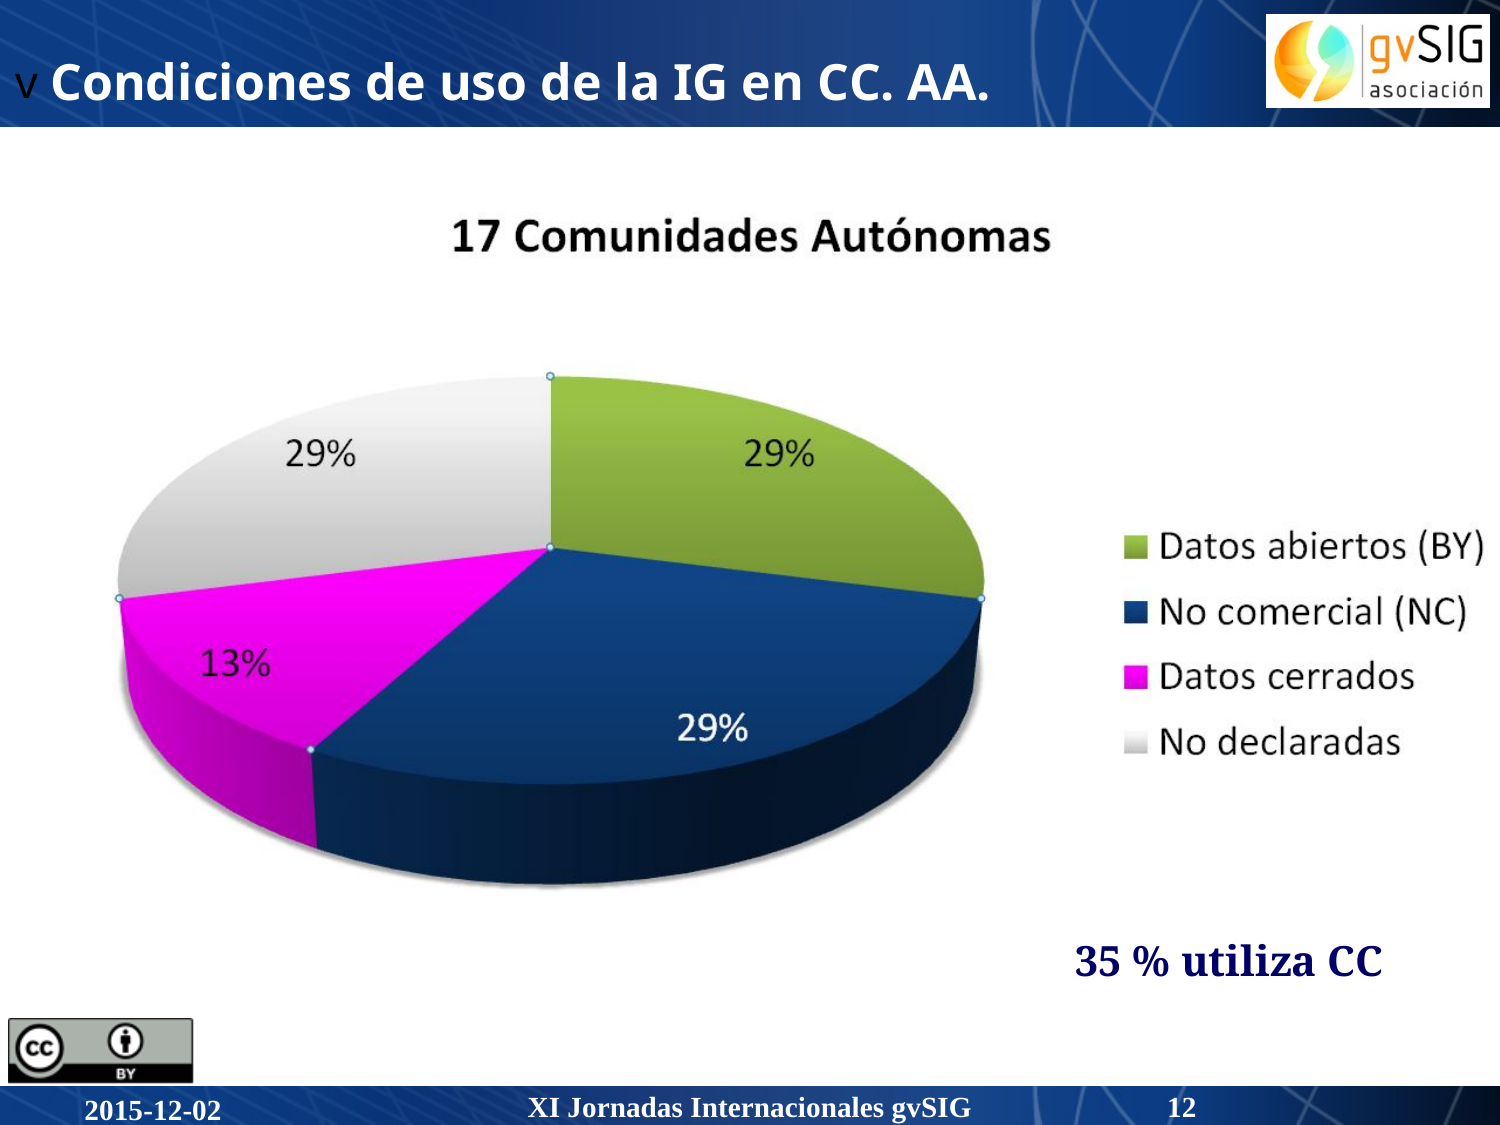

# Condiciones de uso de la IG en CC. AA.
35 % utiliza CC